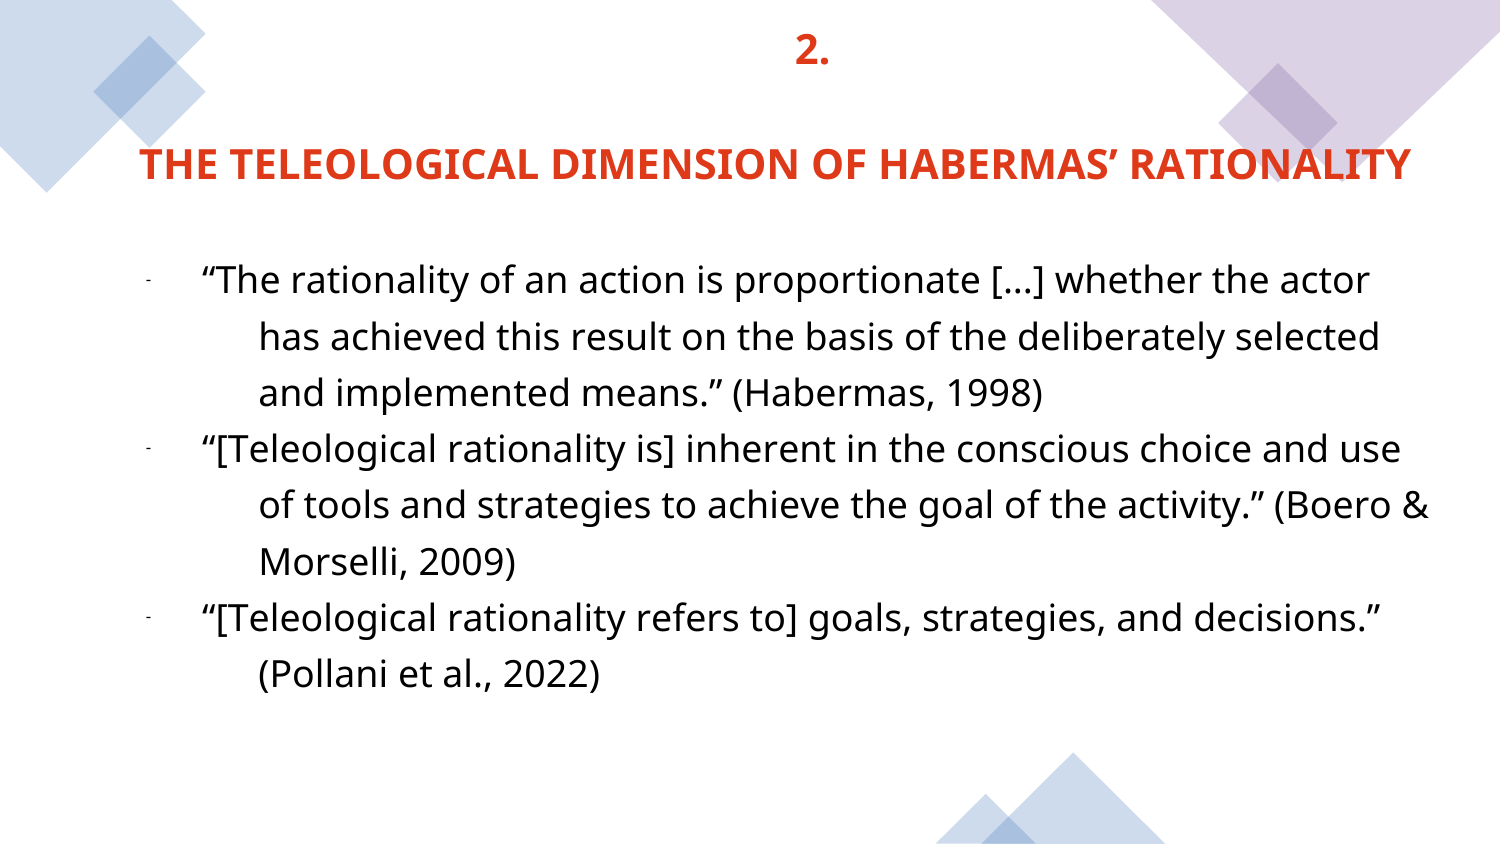

2.
THE TELEOLOGICAL DIMENSION OF HABERMAS’ RATIONALITY
“The rationality of an action is proportionate [...] whether the actor has achieved this result on the basis of the deliberately selected and implemented means.” (Habermas, 1998)
“[Teleological rationality is] inherent in the conscious choice and use of tools and strategies to achieve the goal of the activity.” (Boero & Morselli, 2009)
“[Teleological rationality refers to] goals, strategies, and decisions.” (Pollani et al., 2022)